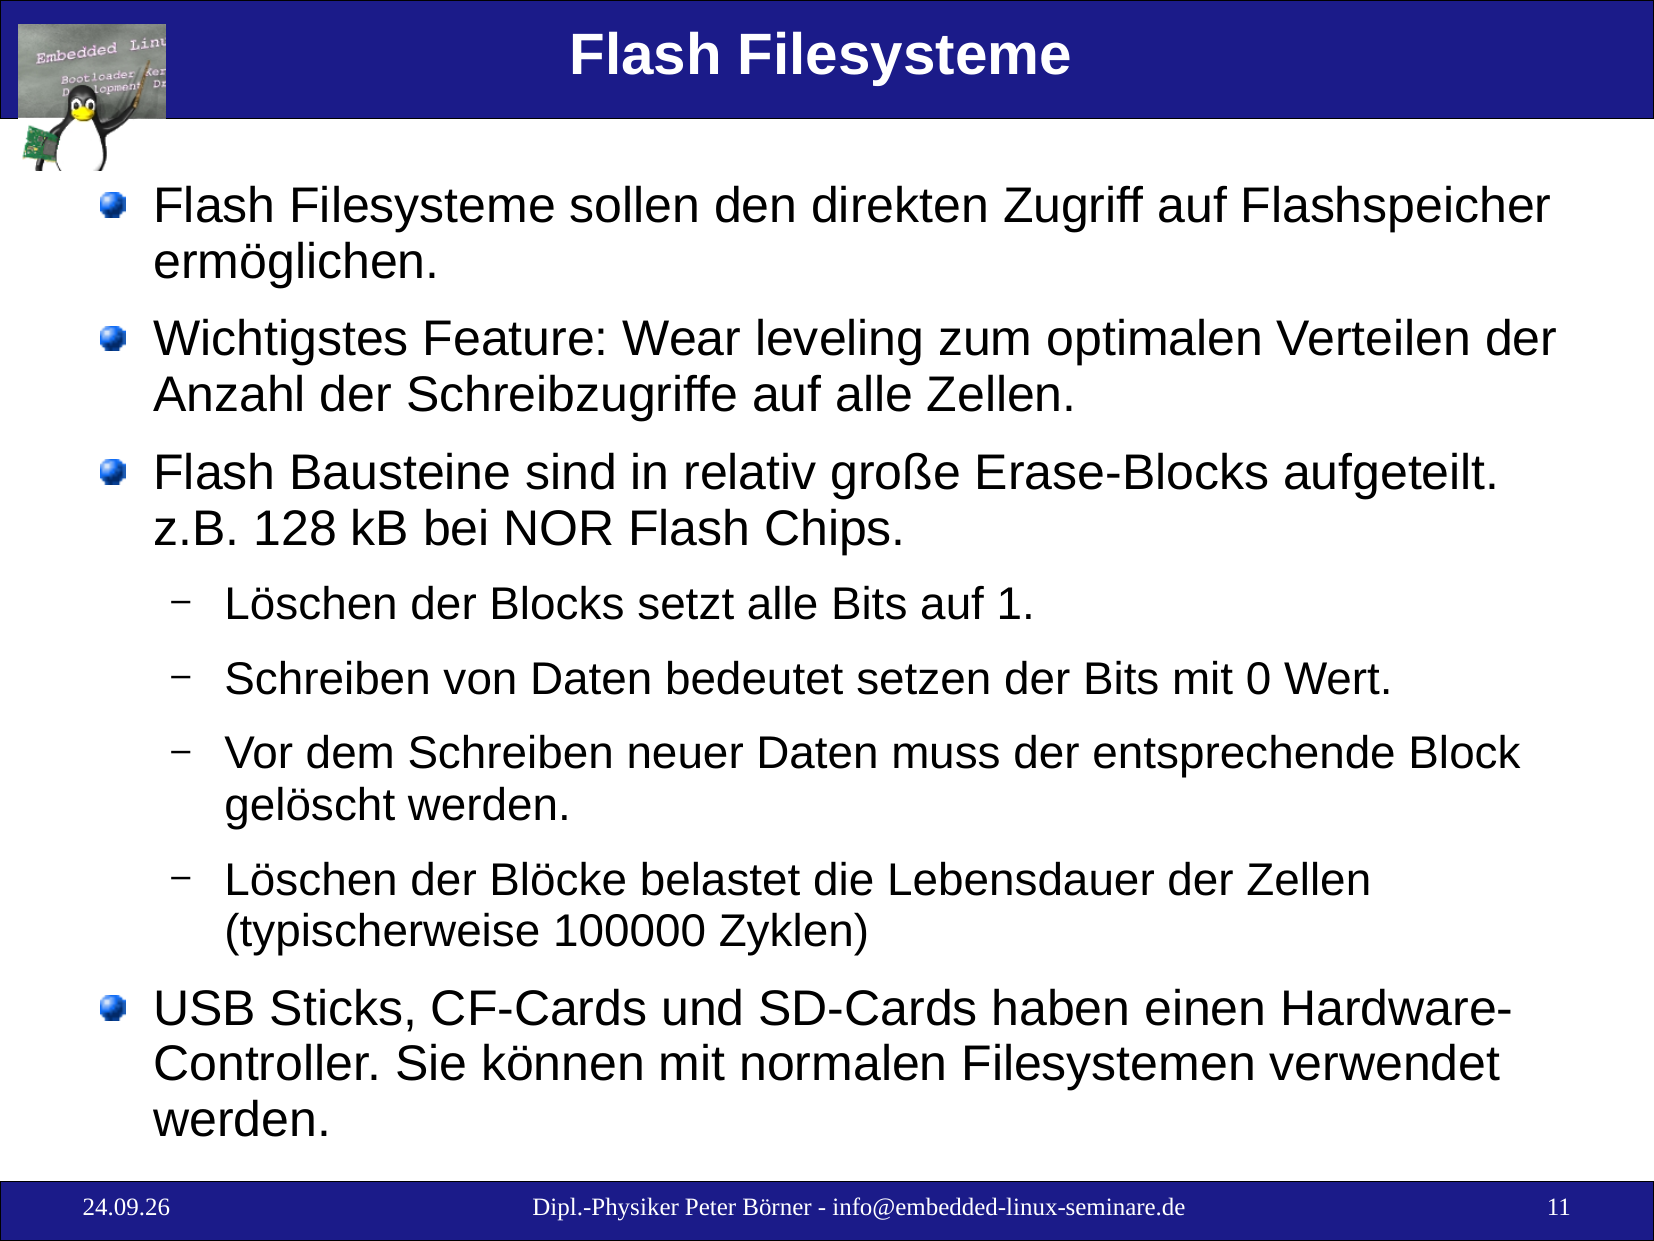

# Flash Filesysteme
Flash Filesysteme sollen den direkten Zugriff auf Flashspeicher ermöglichen.
Wichtigstes Feature: Wear leveling zum optimalen Verteilen der Anzahl der Schreibzugriffe auf alle Zellen.
Flash Bausteine sind in relativ große Erase-Blocks aufgeteilt. z.B. 128 kB bei NOR Flash Chips.
Löschen der Blocks setzt alle Bits auf 1.
Schreiben von Daten bedeutet setzen der Bits mit 0 Wert.
Vor dem Schreiben neuer Daten muss der entsprechende Block gelöscht werden.
Löschen der Blöcke belastet die Lebensdauer der Zellen (typischerweise 100000 Zyklen)
USB Sticks, CF-Cards und SD-Cards haben einen Hardware-Controller. Sie können mit normalen Filesystemen verwendet werden.
 Dipl.-Physiker Peter Börner - info@embedded-linux-seminare.de
11